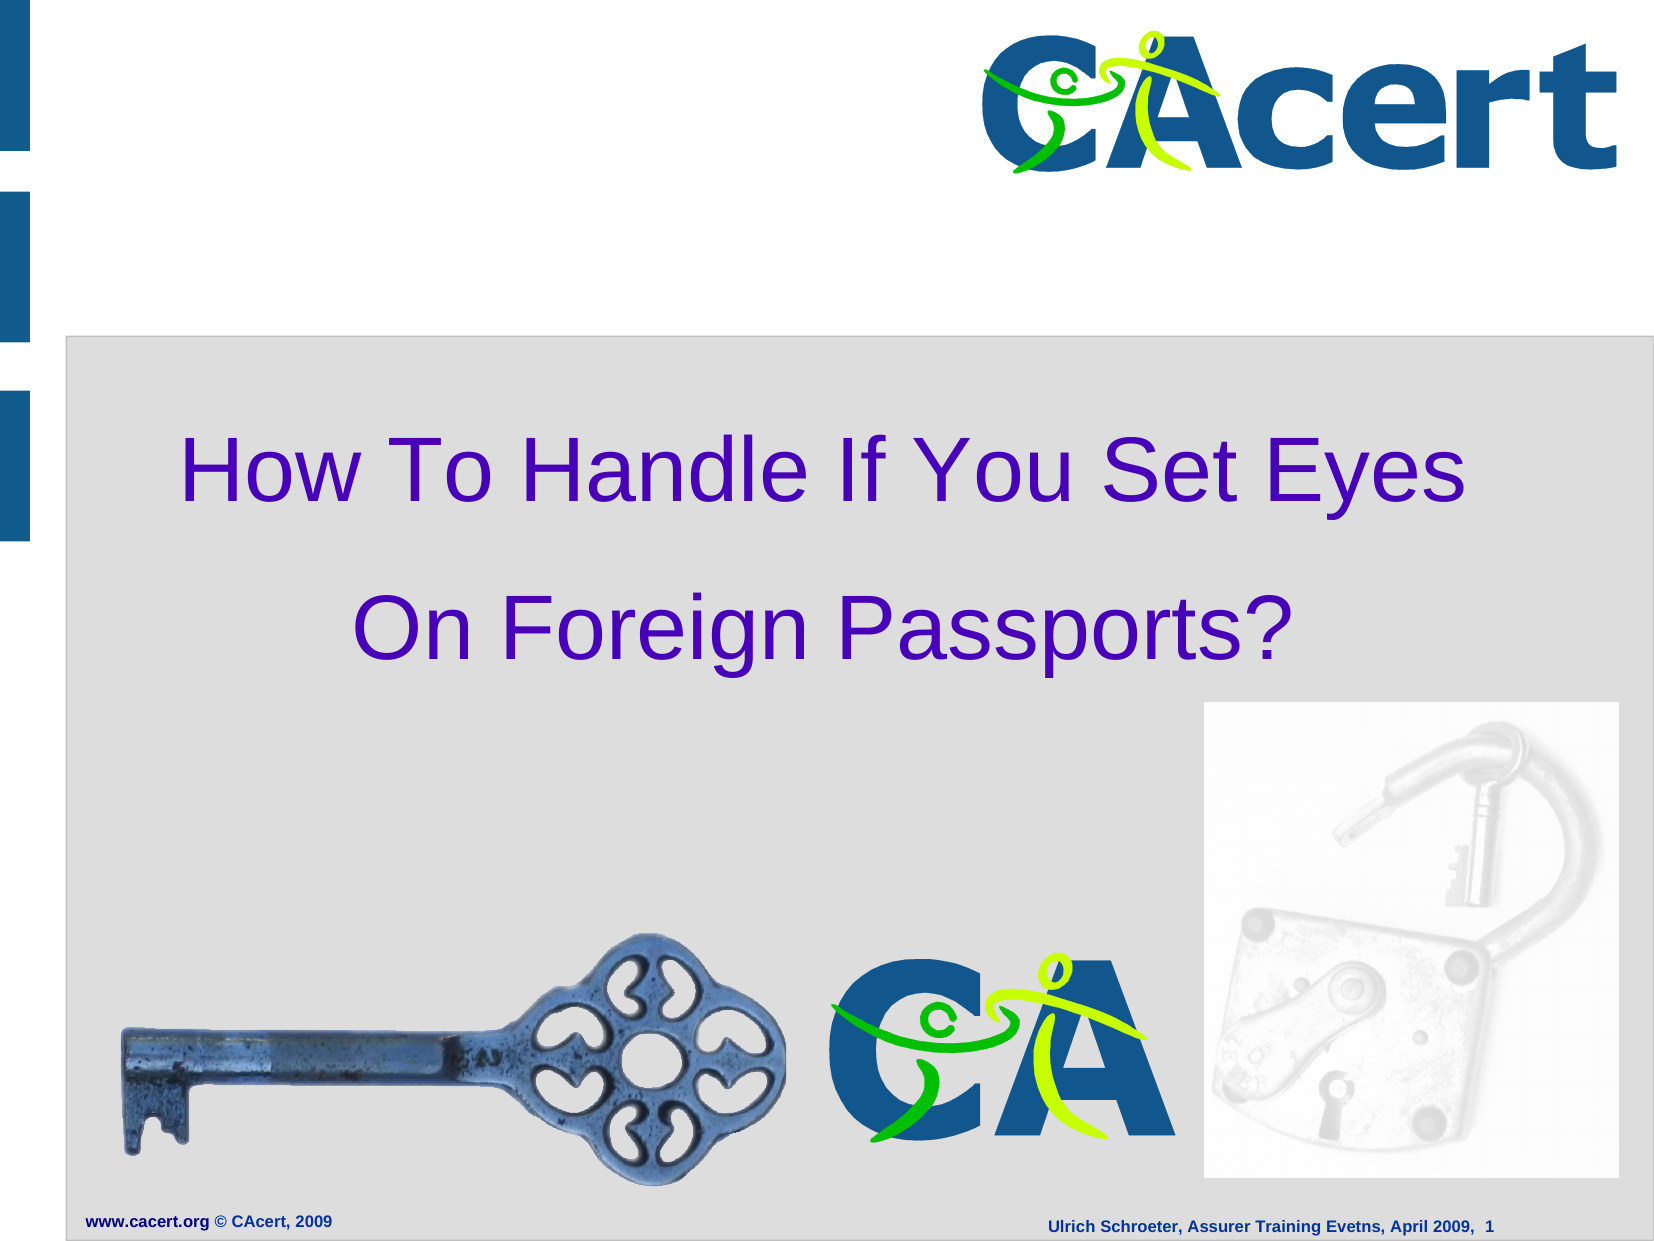

# How To Handle If You Set Eyes On Foreign Passports?